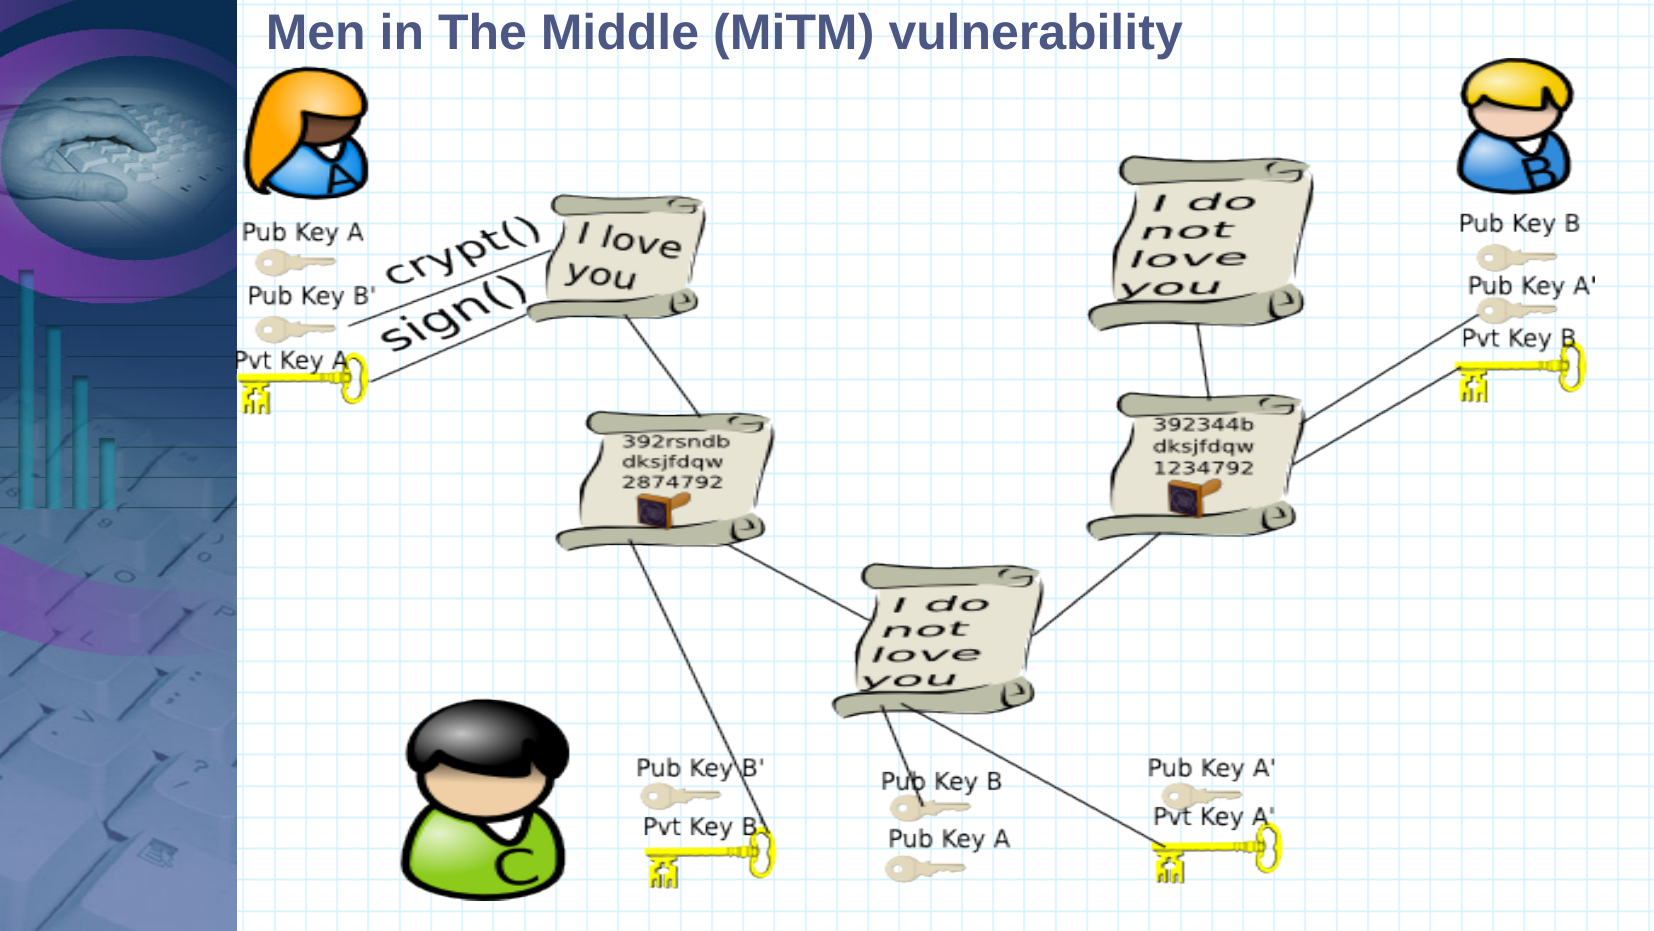

# Men in The Middle (MiTM) vulnerability